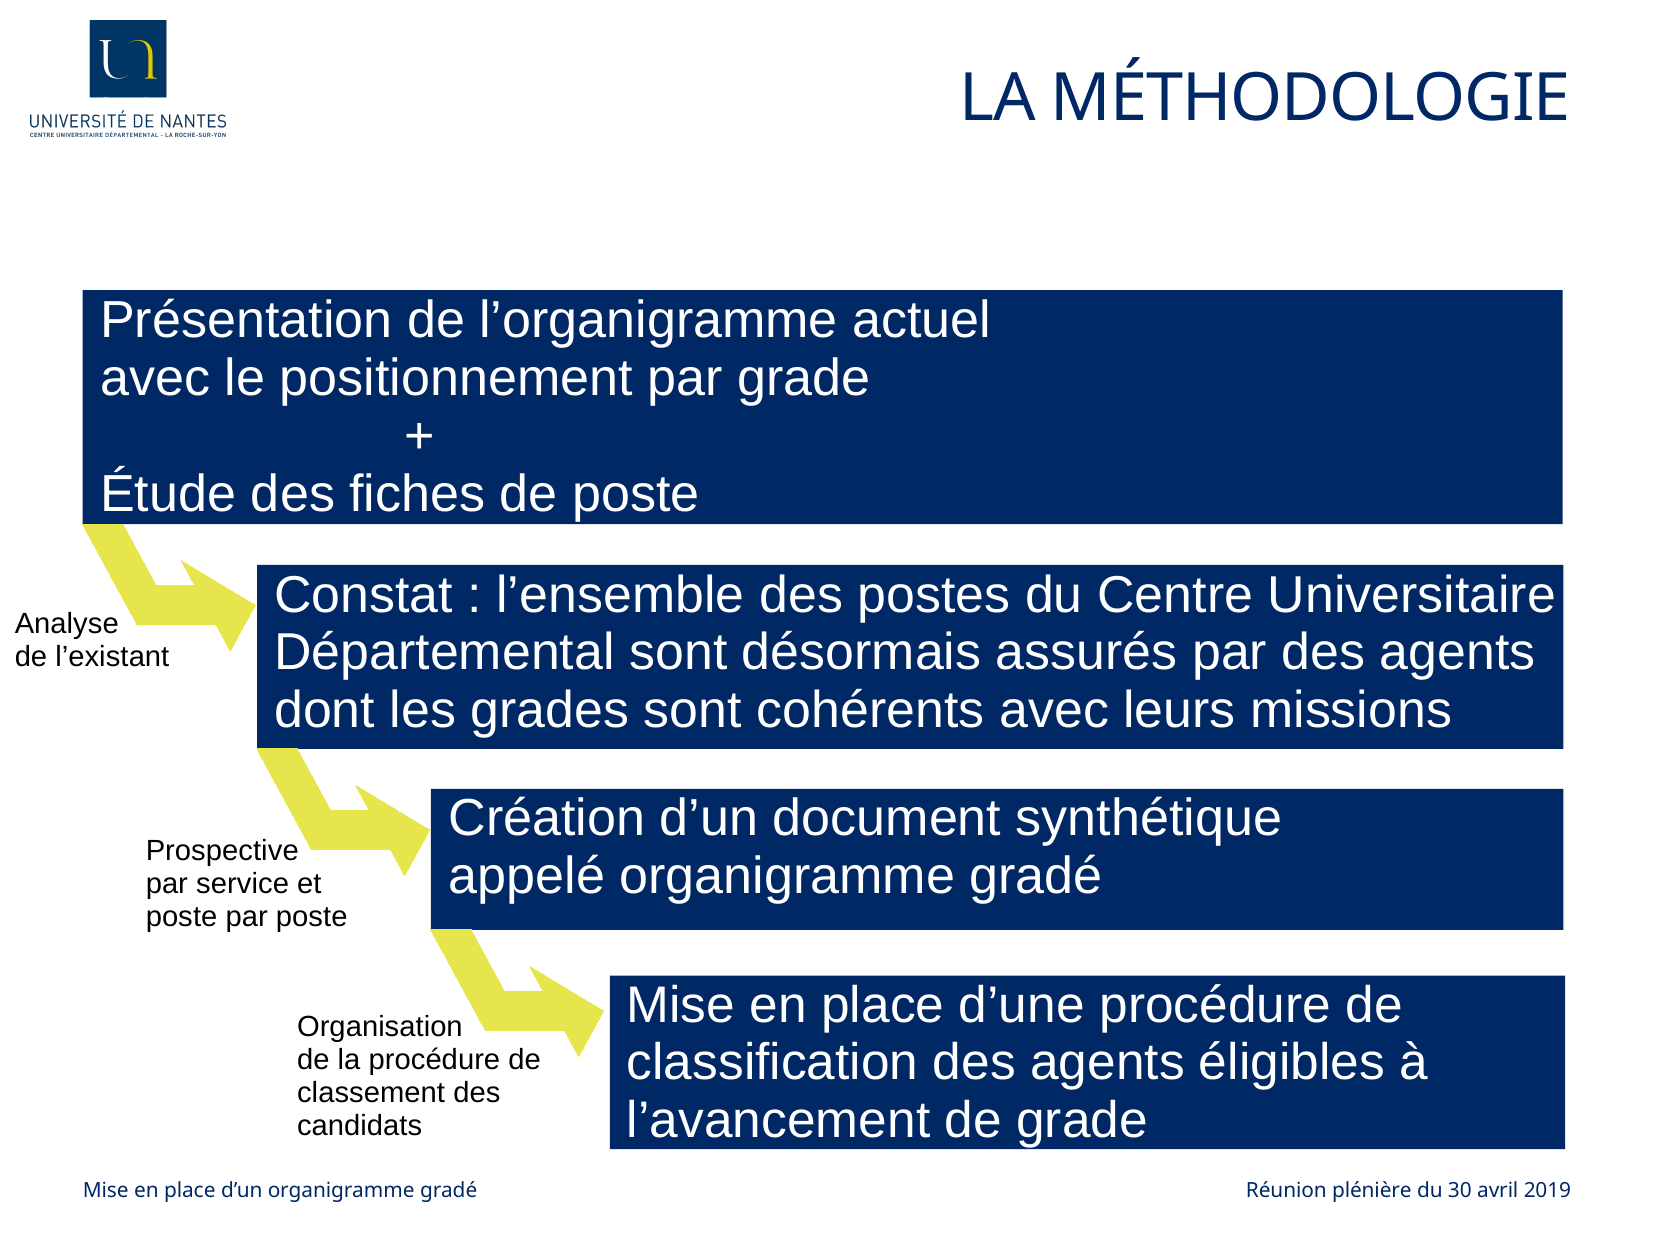

# La méthodologie
Présentation de l’organigramme actuel
avec le positionnement par grade
 +
Étude des fiches de poste
Constat : l’ensemble des postes du Centre Universitaire Départemental sont désormais assurés par des agents dont les grades sont cohérents avec leurs missions
Analyse
de l’existant
Création d’un document synthétique
appelé organigramme gradé
Prospective
par service et poste par poste
Mise en place d’une procédure de classification des agents éligibles à l’avancement de grade
Organisation
de la procédure de classement des candidats